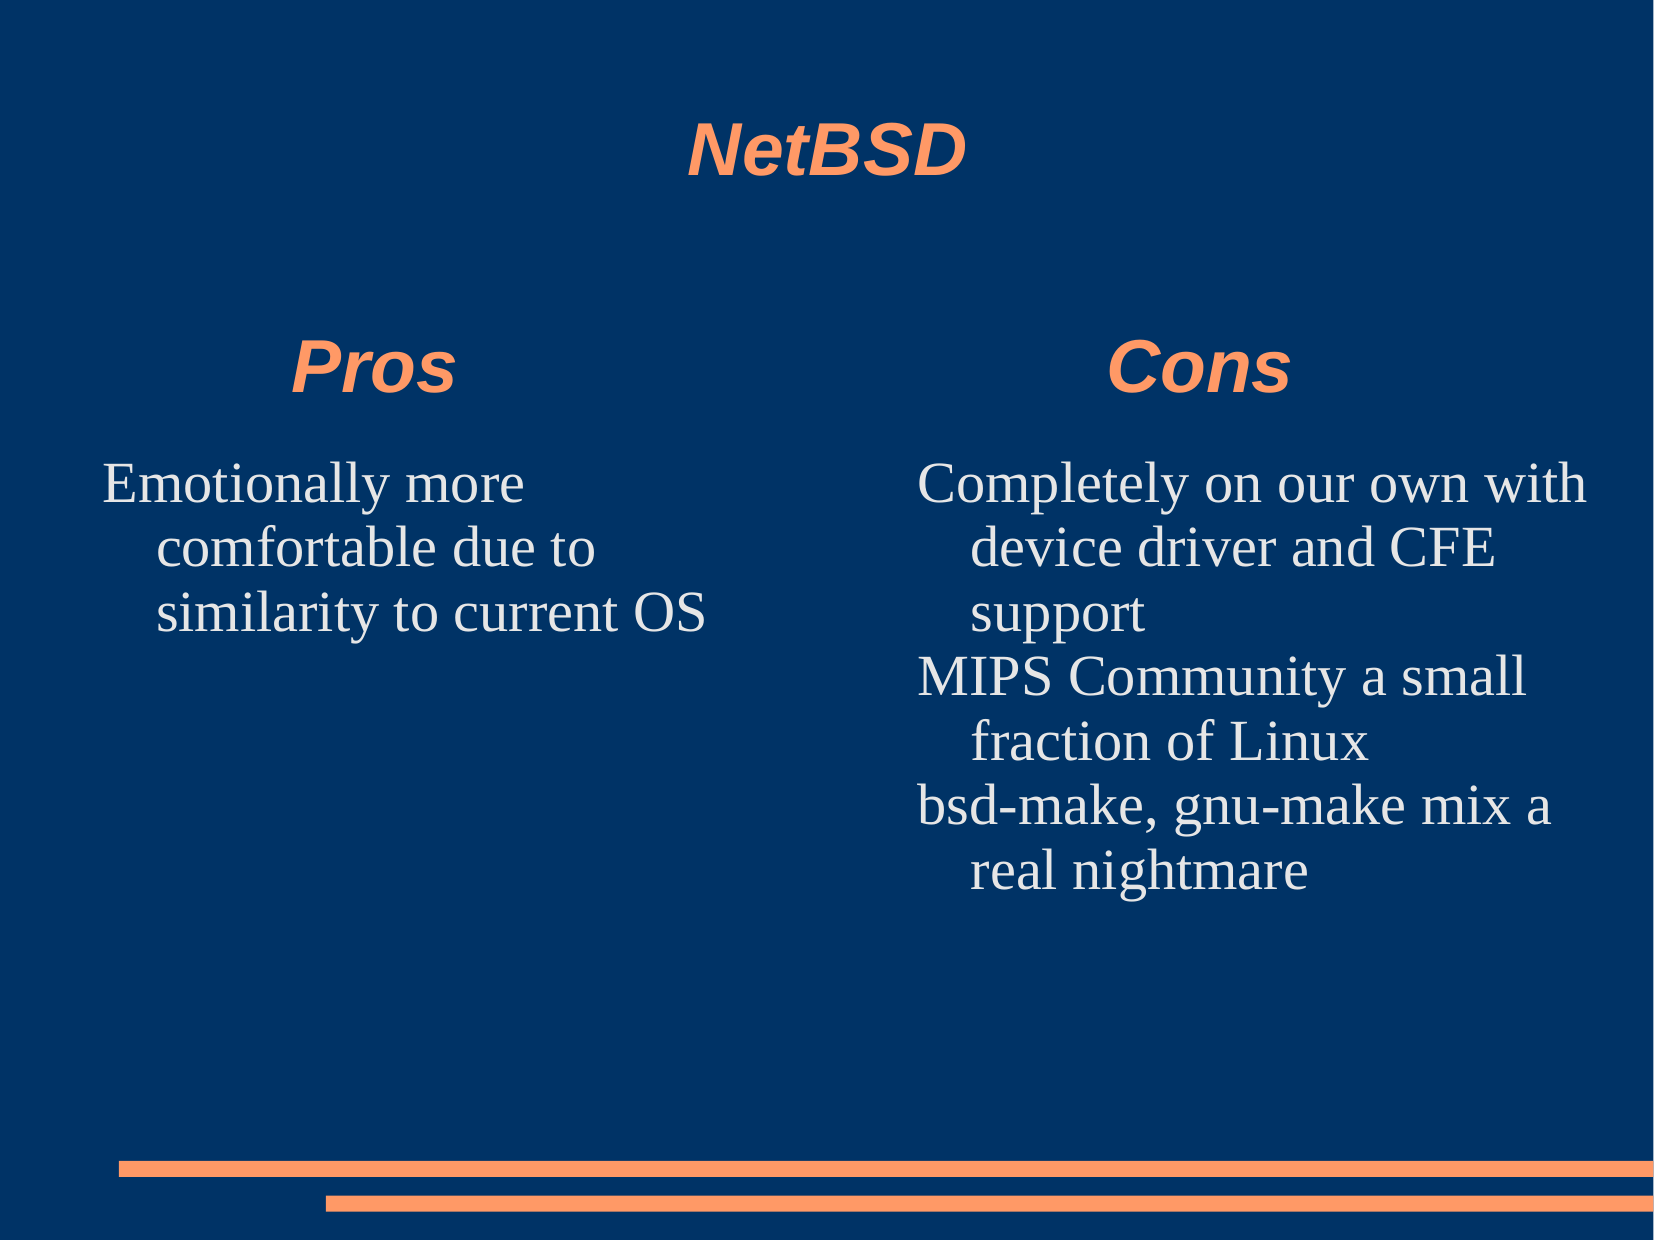

# NetBSD
Pros
Cons
Emotionally more comfortable due to similarity to current OS
Completely on our own with device driver and CFE support
MIPS Community a small fraction of Linux
bsd-make, gnu-make mix a real nightmare